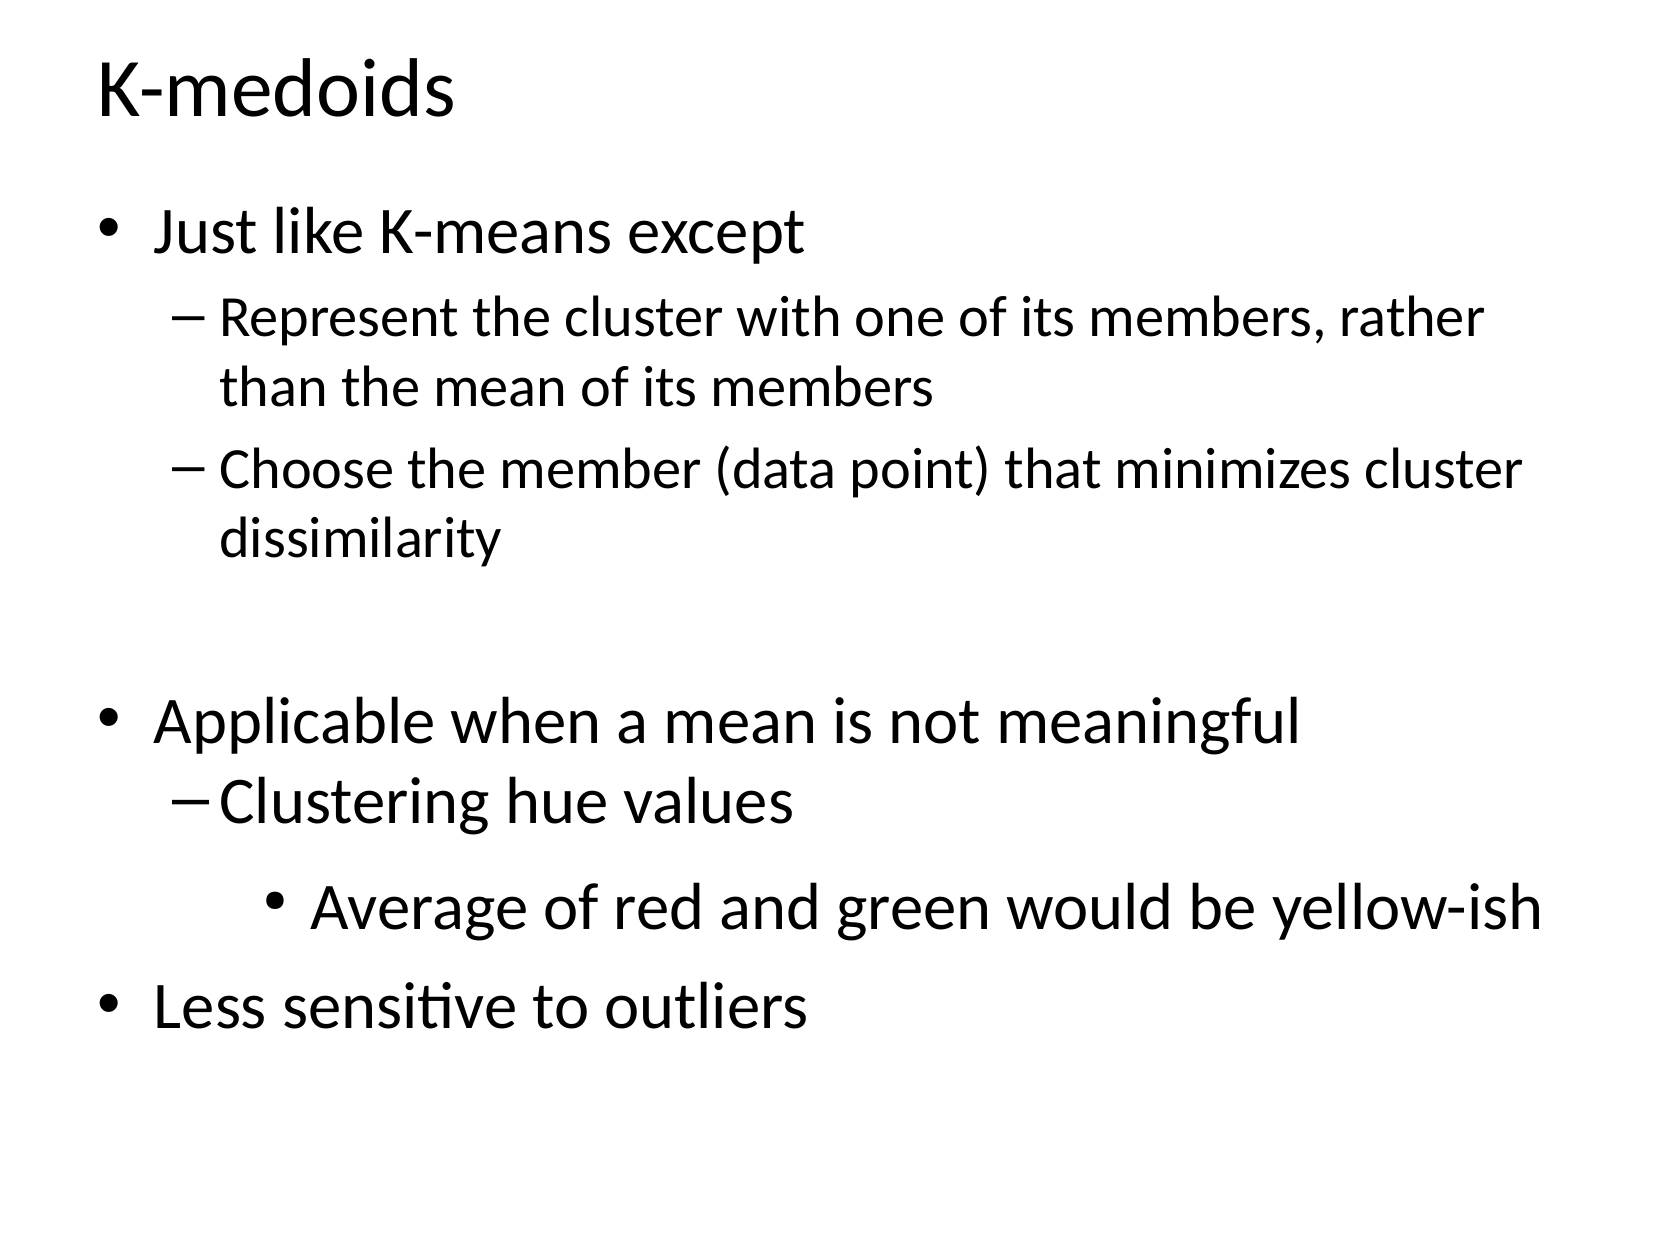

# K-medoids
Just like K-means except
Represent the cluster with one of its members, rather than the mean of its members
Choose the member (data point) that minimizes cluster dissimilarity
Applicable when a mean is not meaningful
Clustering hue values
Average of red and green would be yellow-ish
Less sensitive to outliers